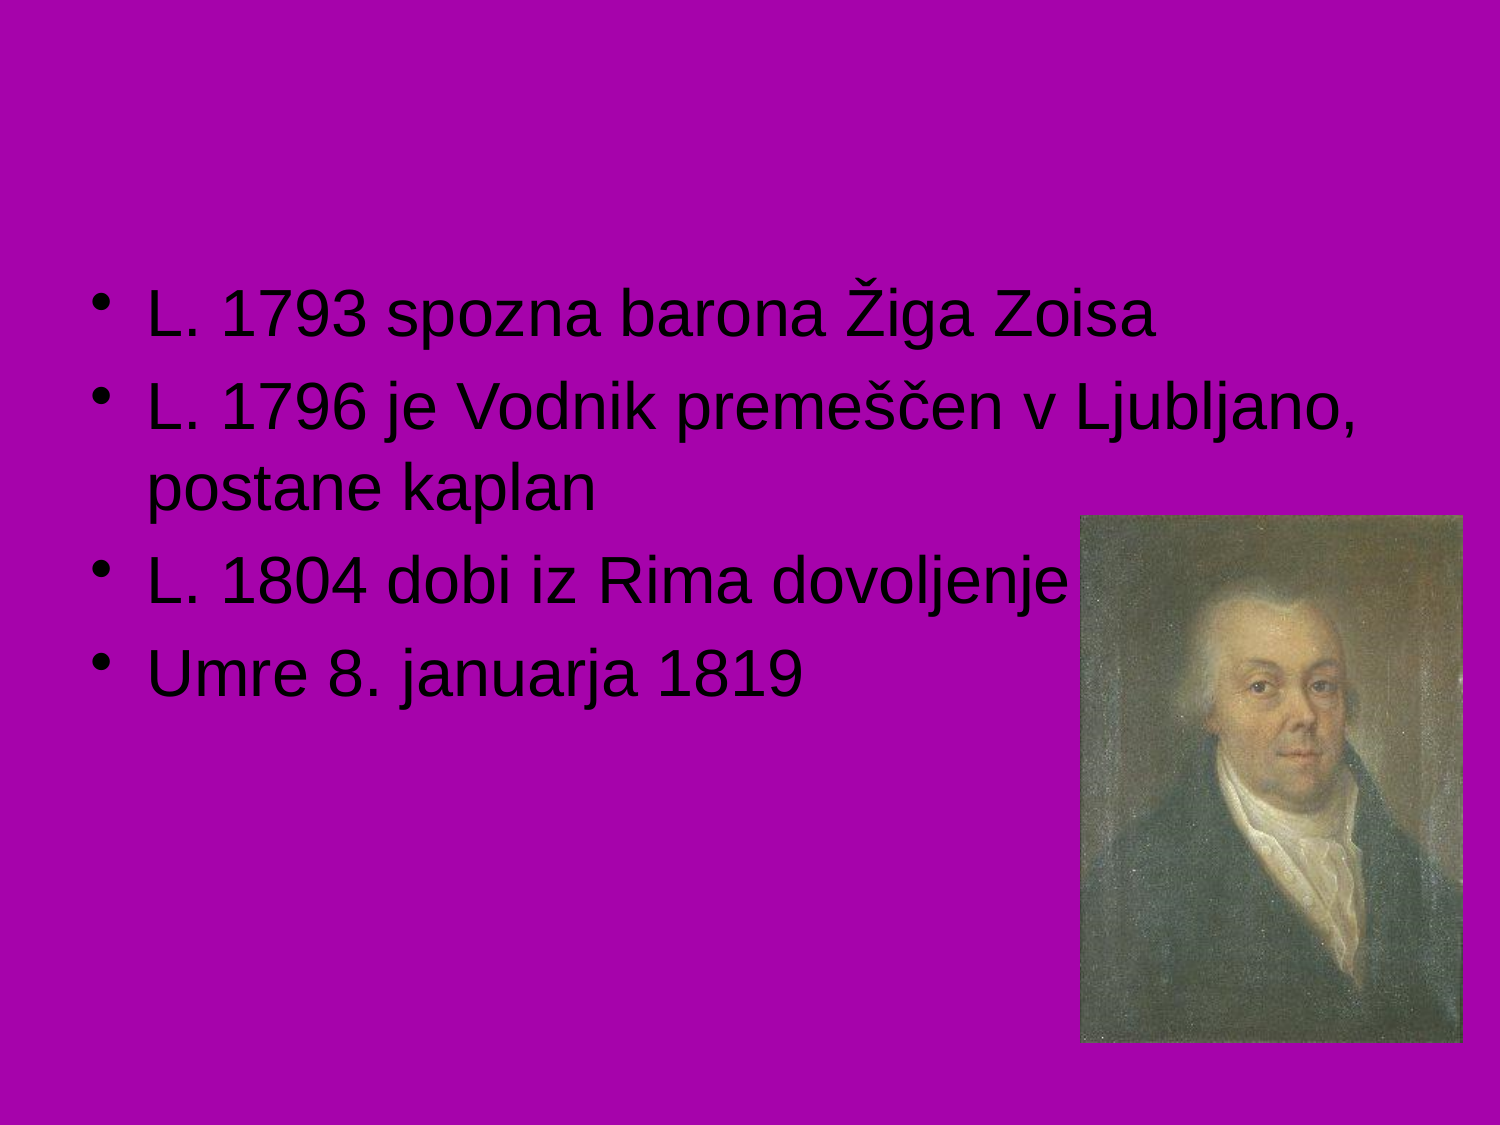

#
L. 1793 spozna barona Žiga Zoisa
L. 1796 je Vodnik premeščen v Ljubljano, postane kaplan
L. 1804 dobi iz Rima dovoljenje
Umre 8. januarja 1819